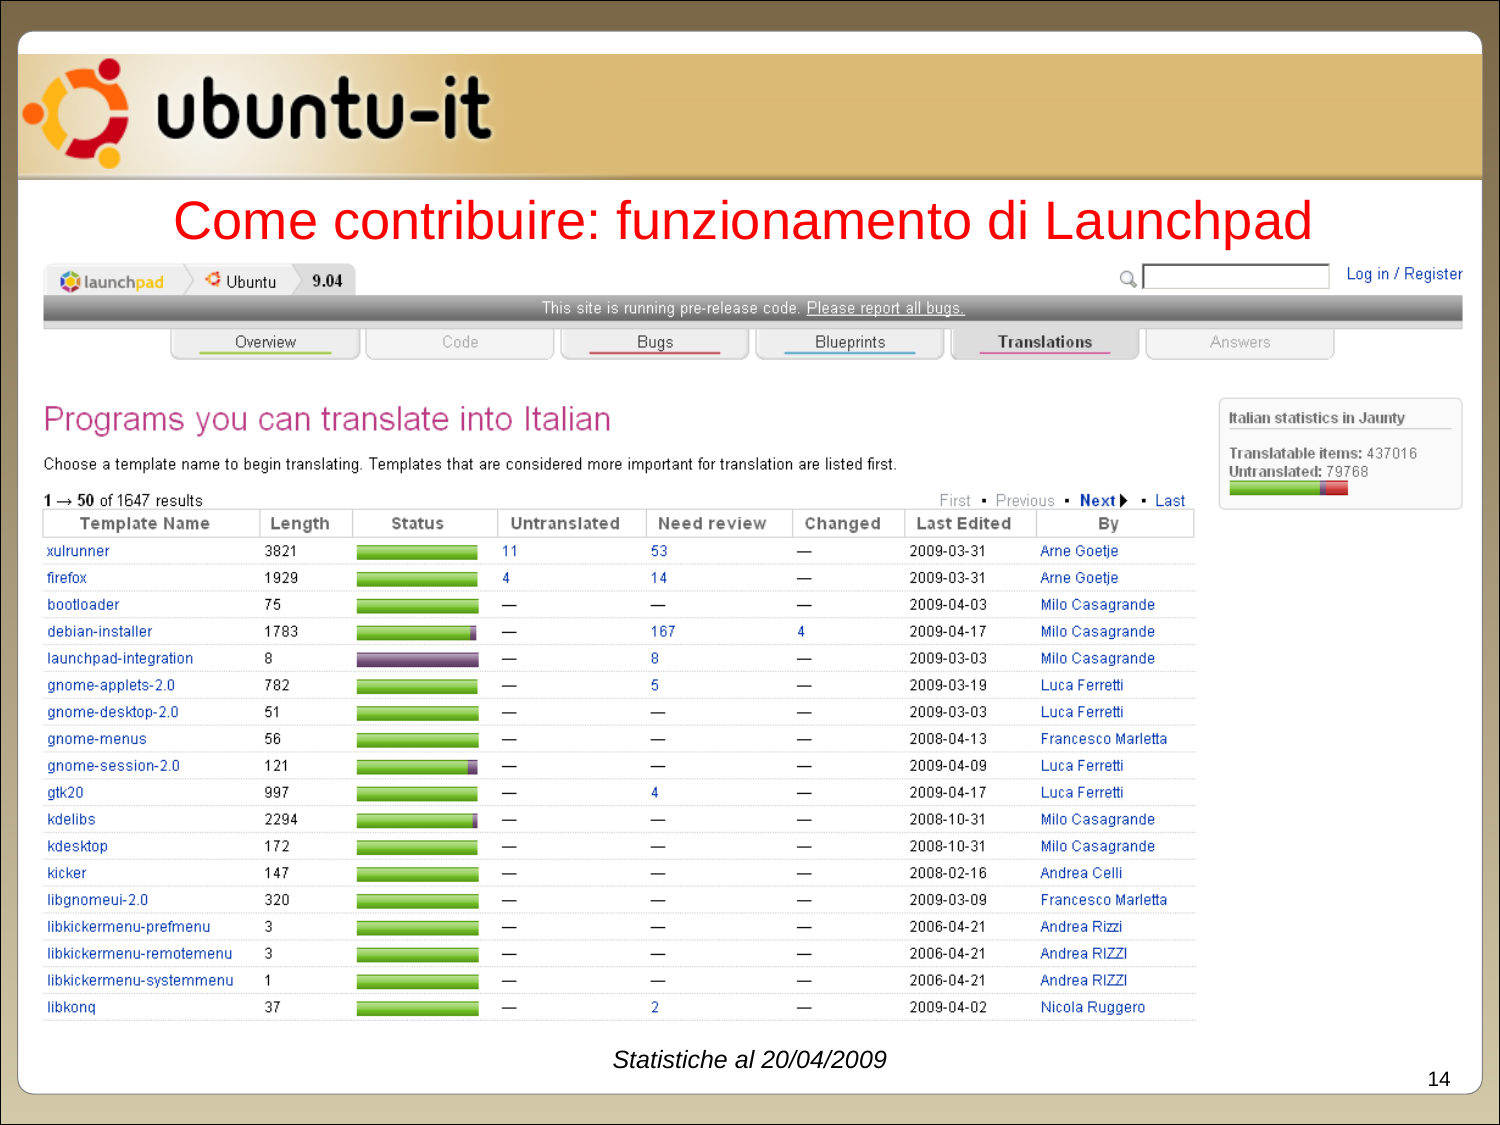

# Come contribuire: funzionamento di Launchpad
Statistiche al 20/04/2009
14